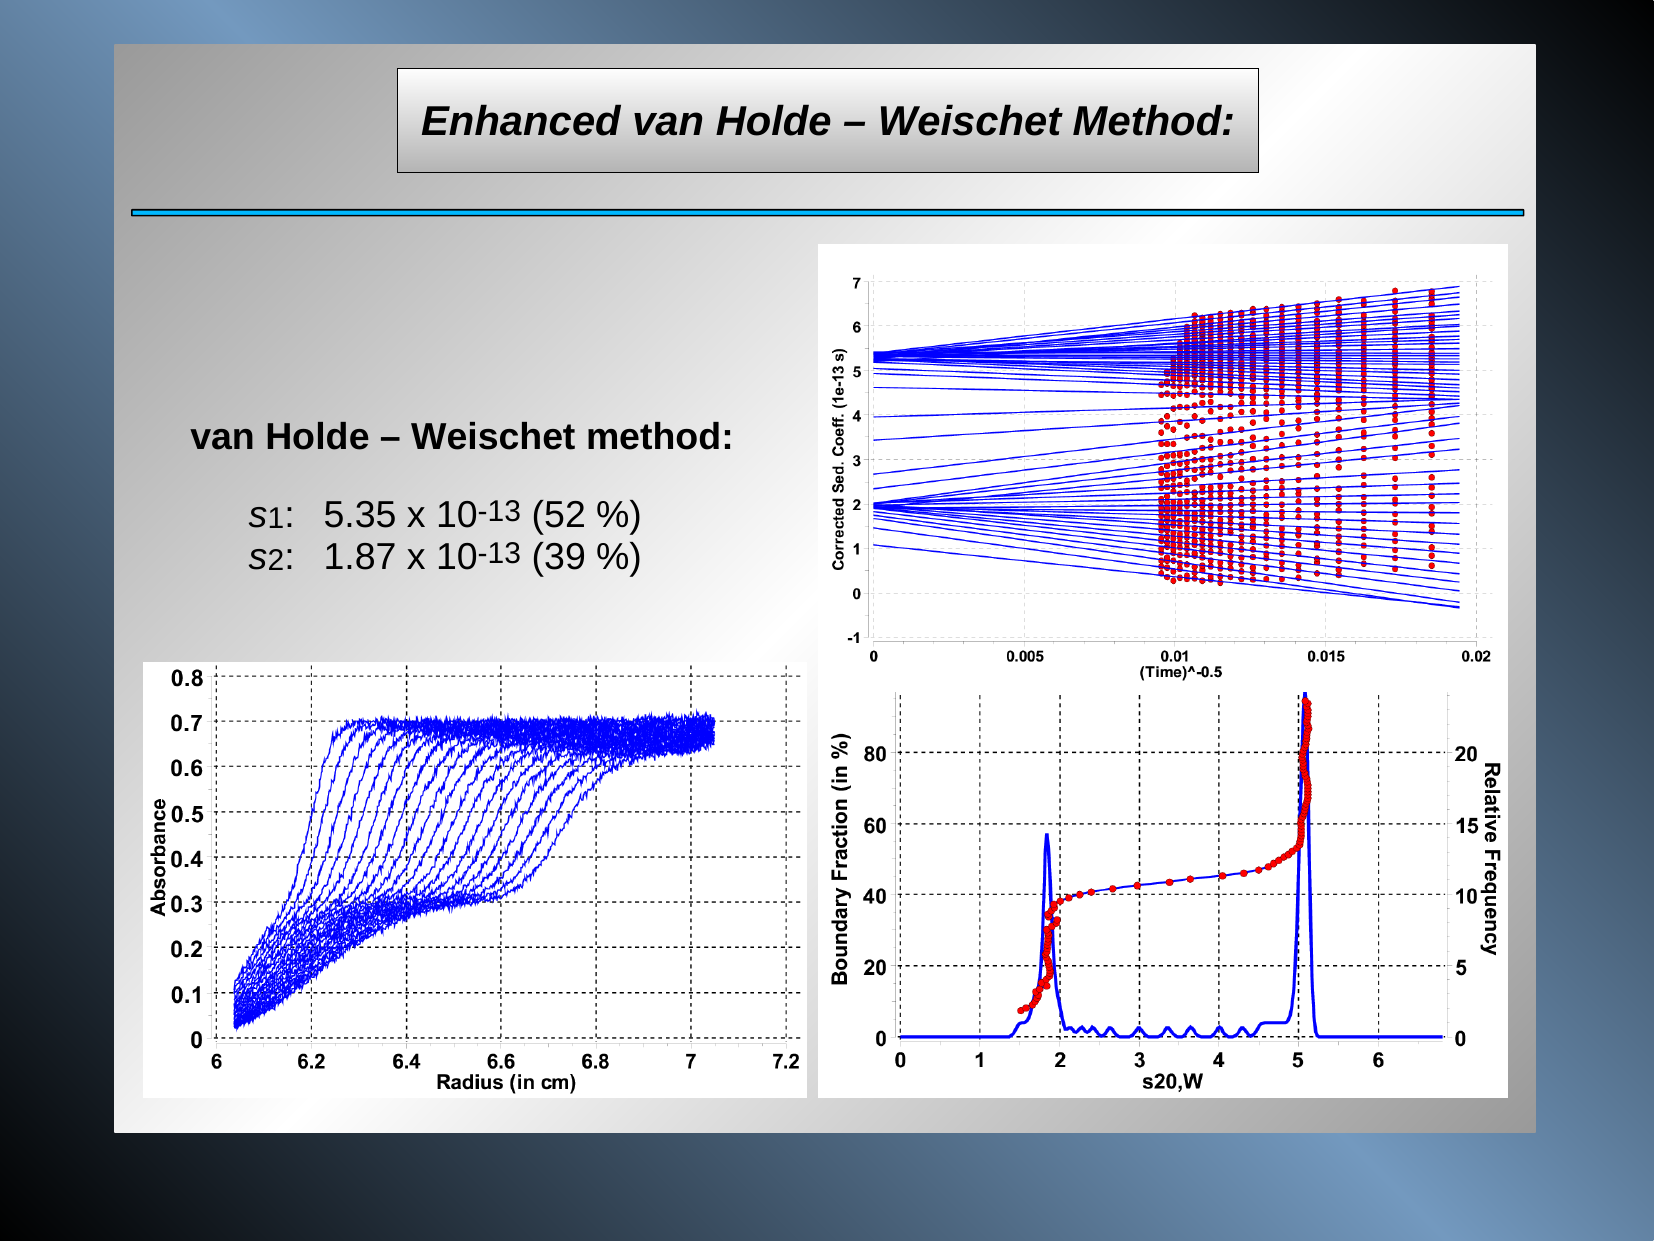

Enhanced van Holde – Weischet Method:
van Holde – Weischet method:
s1:	5.35 x 10-13 (52 %)
s2:	1.87 x 10-13 (39 %)